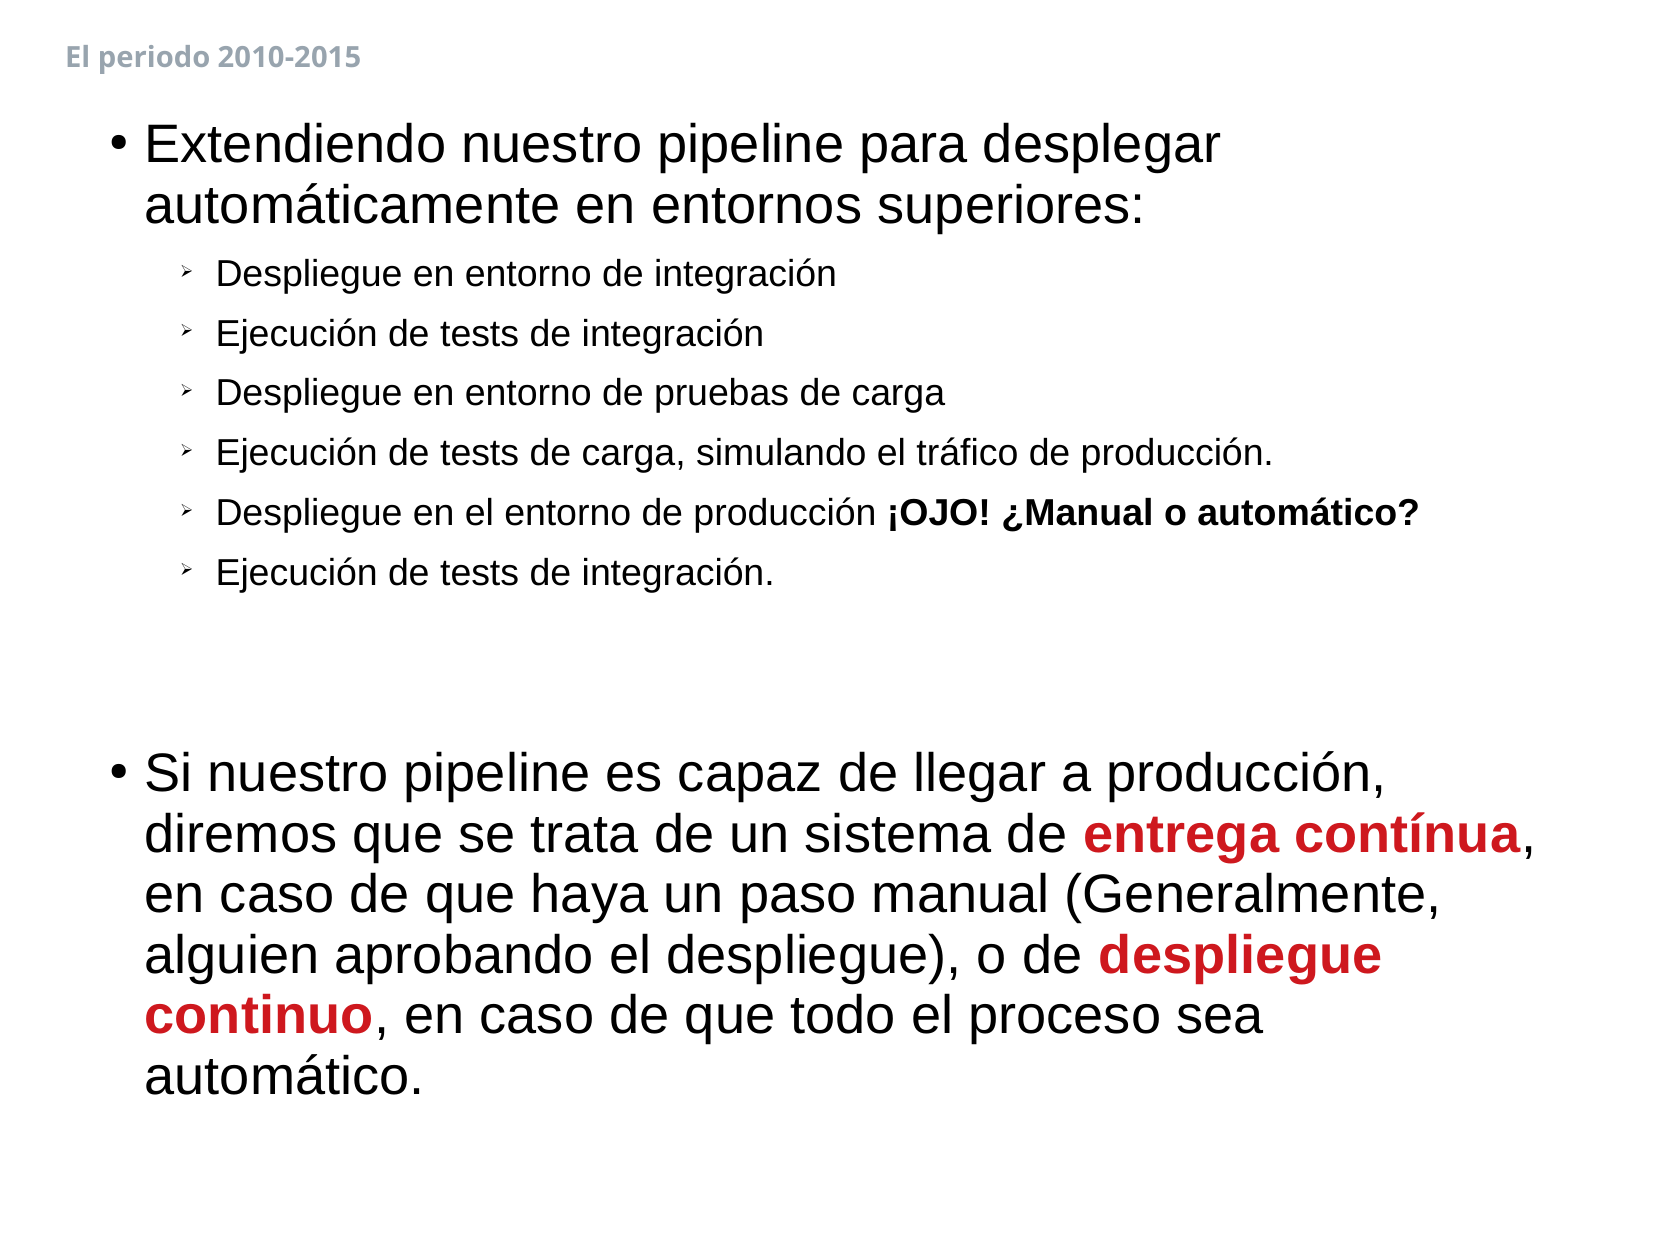

El periodo 2010-2015
Extendiendo nuestro pipeline para desplegar automáticamente en entornos superiores:
Despliegue en entorno de integración
Ejecución de tests de integración
Despliegue en entorno de pruebas de carga
Ejecución de tests de carga, simulando el tráfico de producción.
Despliegue en el entorno de producción ¡OJO! ¿Manual o automático?
Ejecución de tests de integración.
Si nuestro pipeline es capaz de llegar a producción, diremos que se trata de un sistema de entrega contínua, en caso de que haya un paso manual (Generalmente, alguien aprobando el despliegue), o de despliegue continuo, en caso de que todo el proceso sea automático.